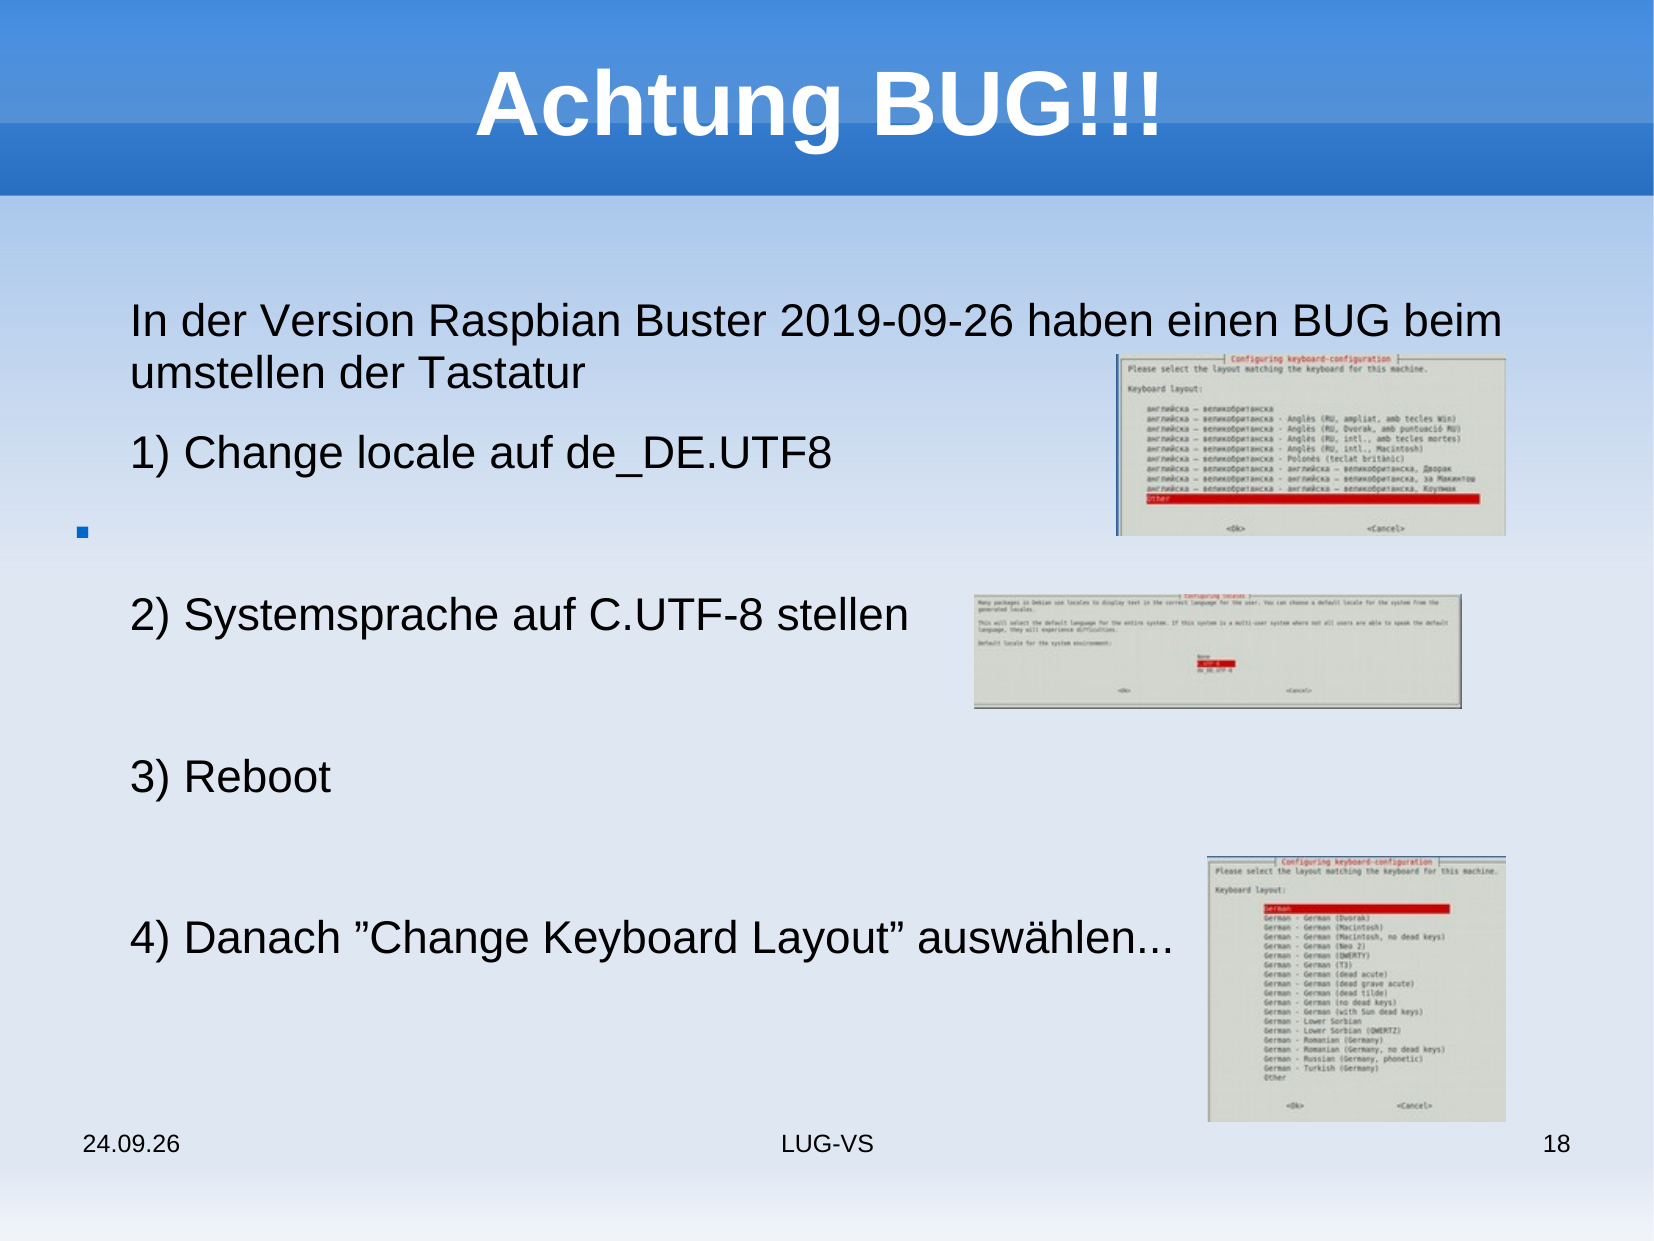

# Achtung BUG!!!
In der Version Raspbian Buster 2019-09-26 haben einen BUG beim umstellen der Tastatur
1) Change locale auf de_DE.UTF8
2) Systemsprache auf C.UTF-8 stellen
3) Reboot
4) Danach ”Change Keyboard Layout” auswählen...
LUG-VS
18